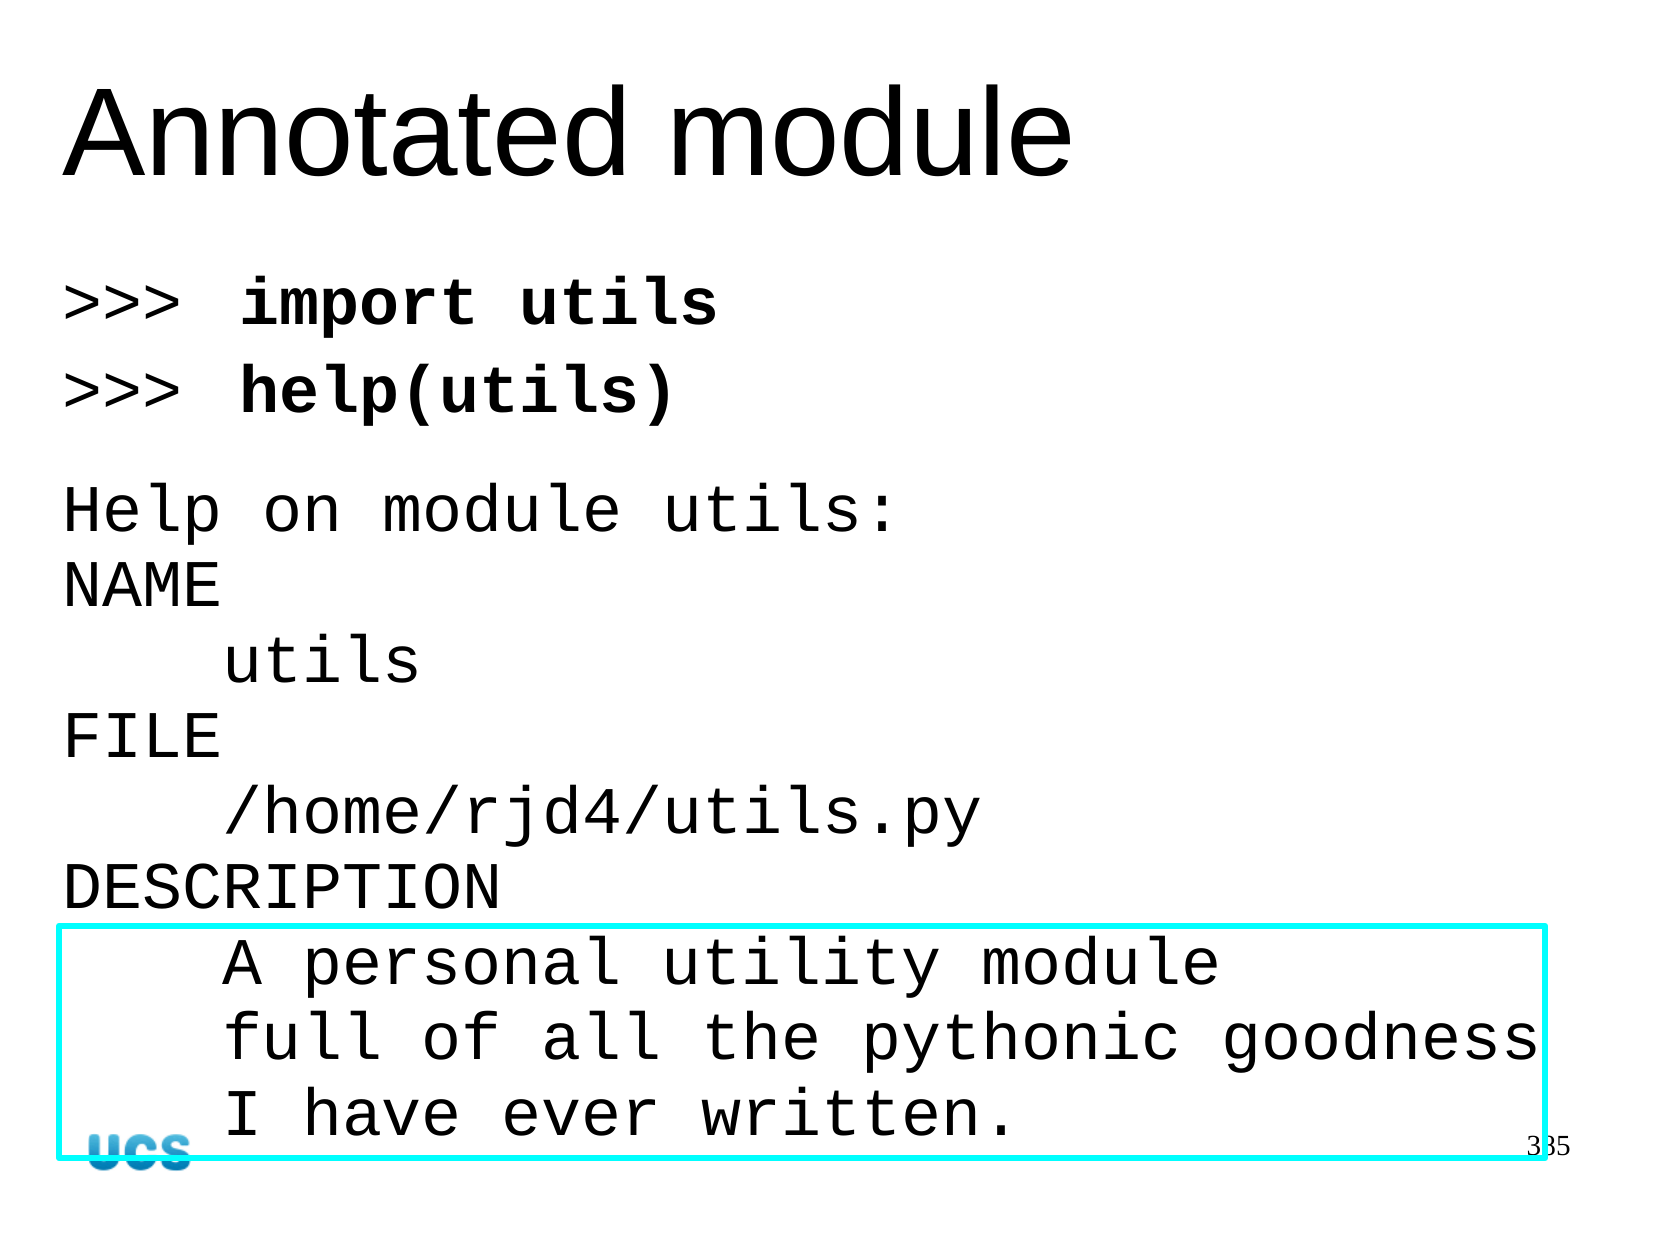

Annotated module
>>>
import utils
>>>
help(utils)
Help on module utils:
NAME
 utils
FILE
 /home/rjd4/utils.py
DESCRIPTION
 A personal utility module
 full of all the pythonic goodness
 I have ever written.
385